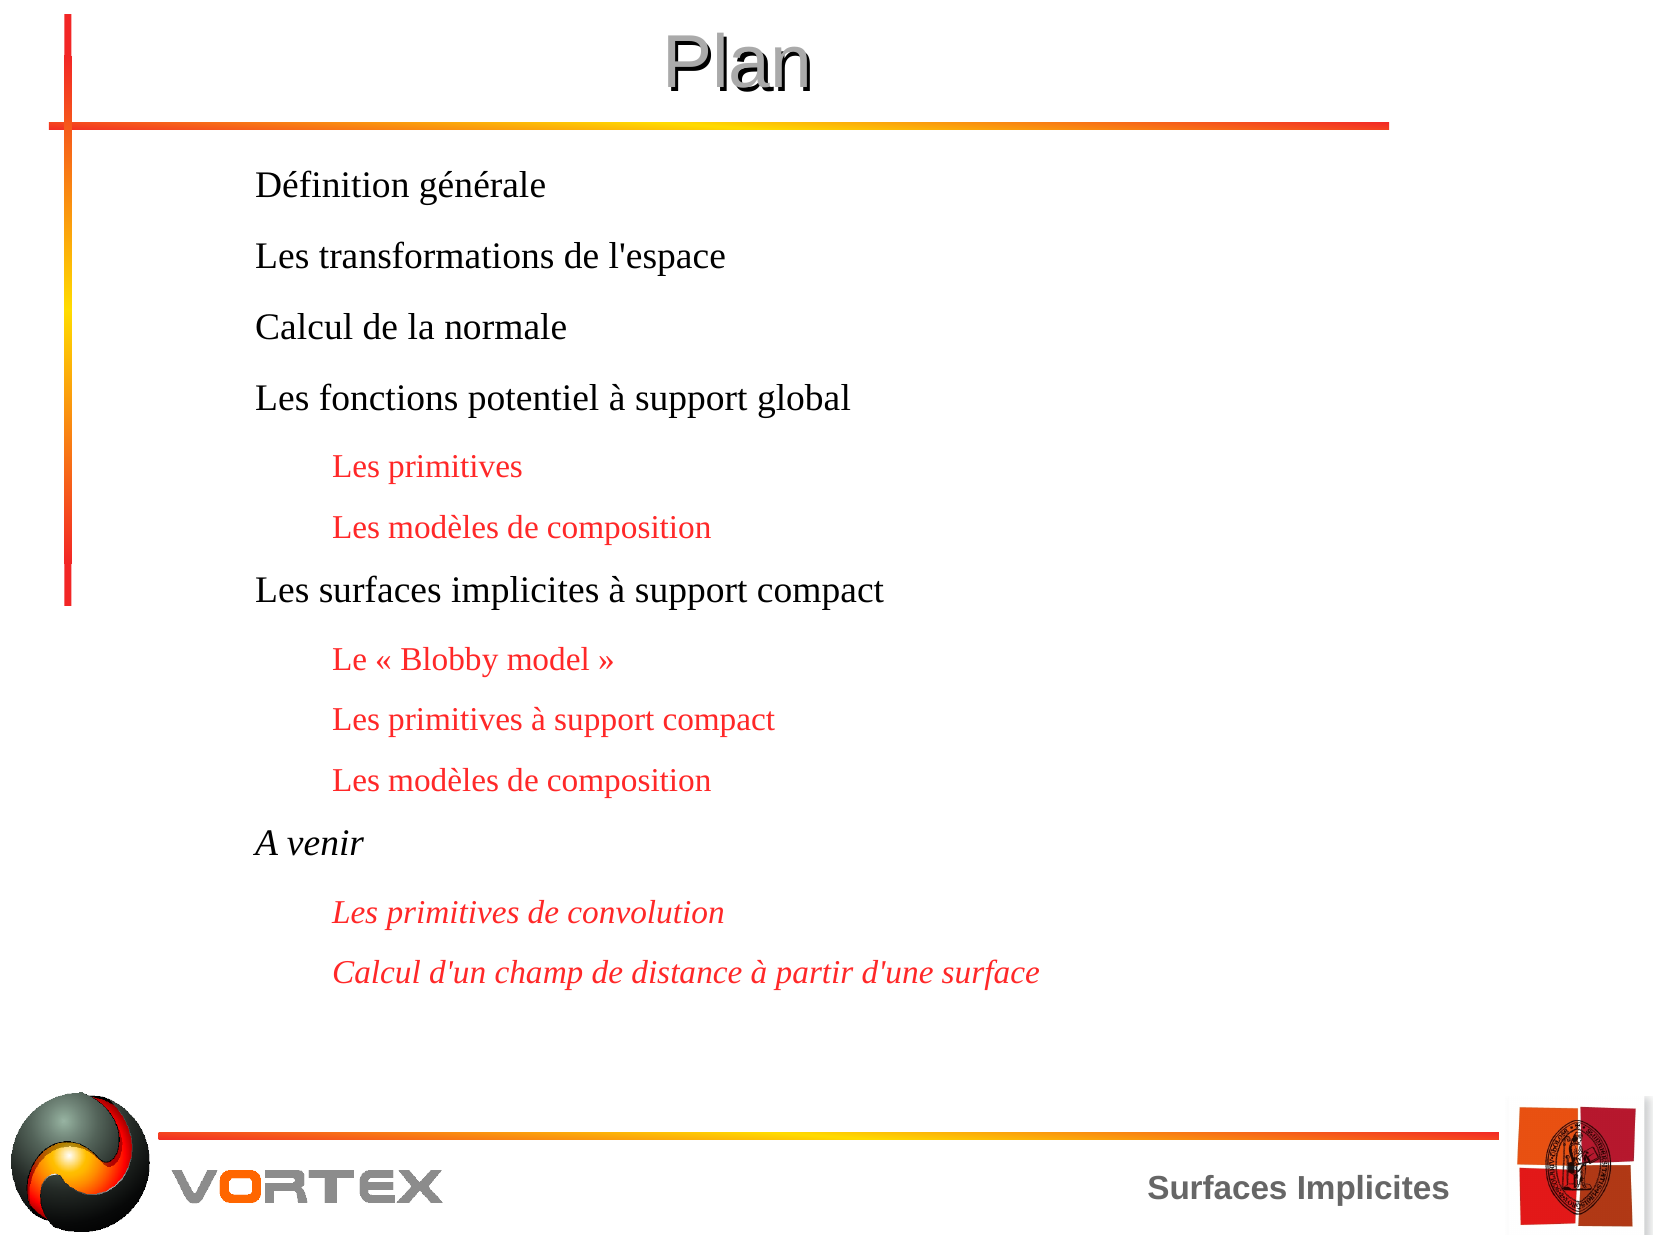

# Plan
Définition générale
Les transformations de l'espace
Calcul de la normale
Les fonctions potentiel à support global
Les primitives
Les modèles de composition
Les surfaces implicites à support compact
Le « Blobby model »
Les primitives à support compact
Les modèles de composition
A venir
Les primitives de convolution
Calcul d'un champ de distance à partir d'une surface